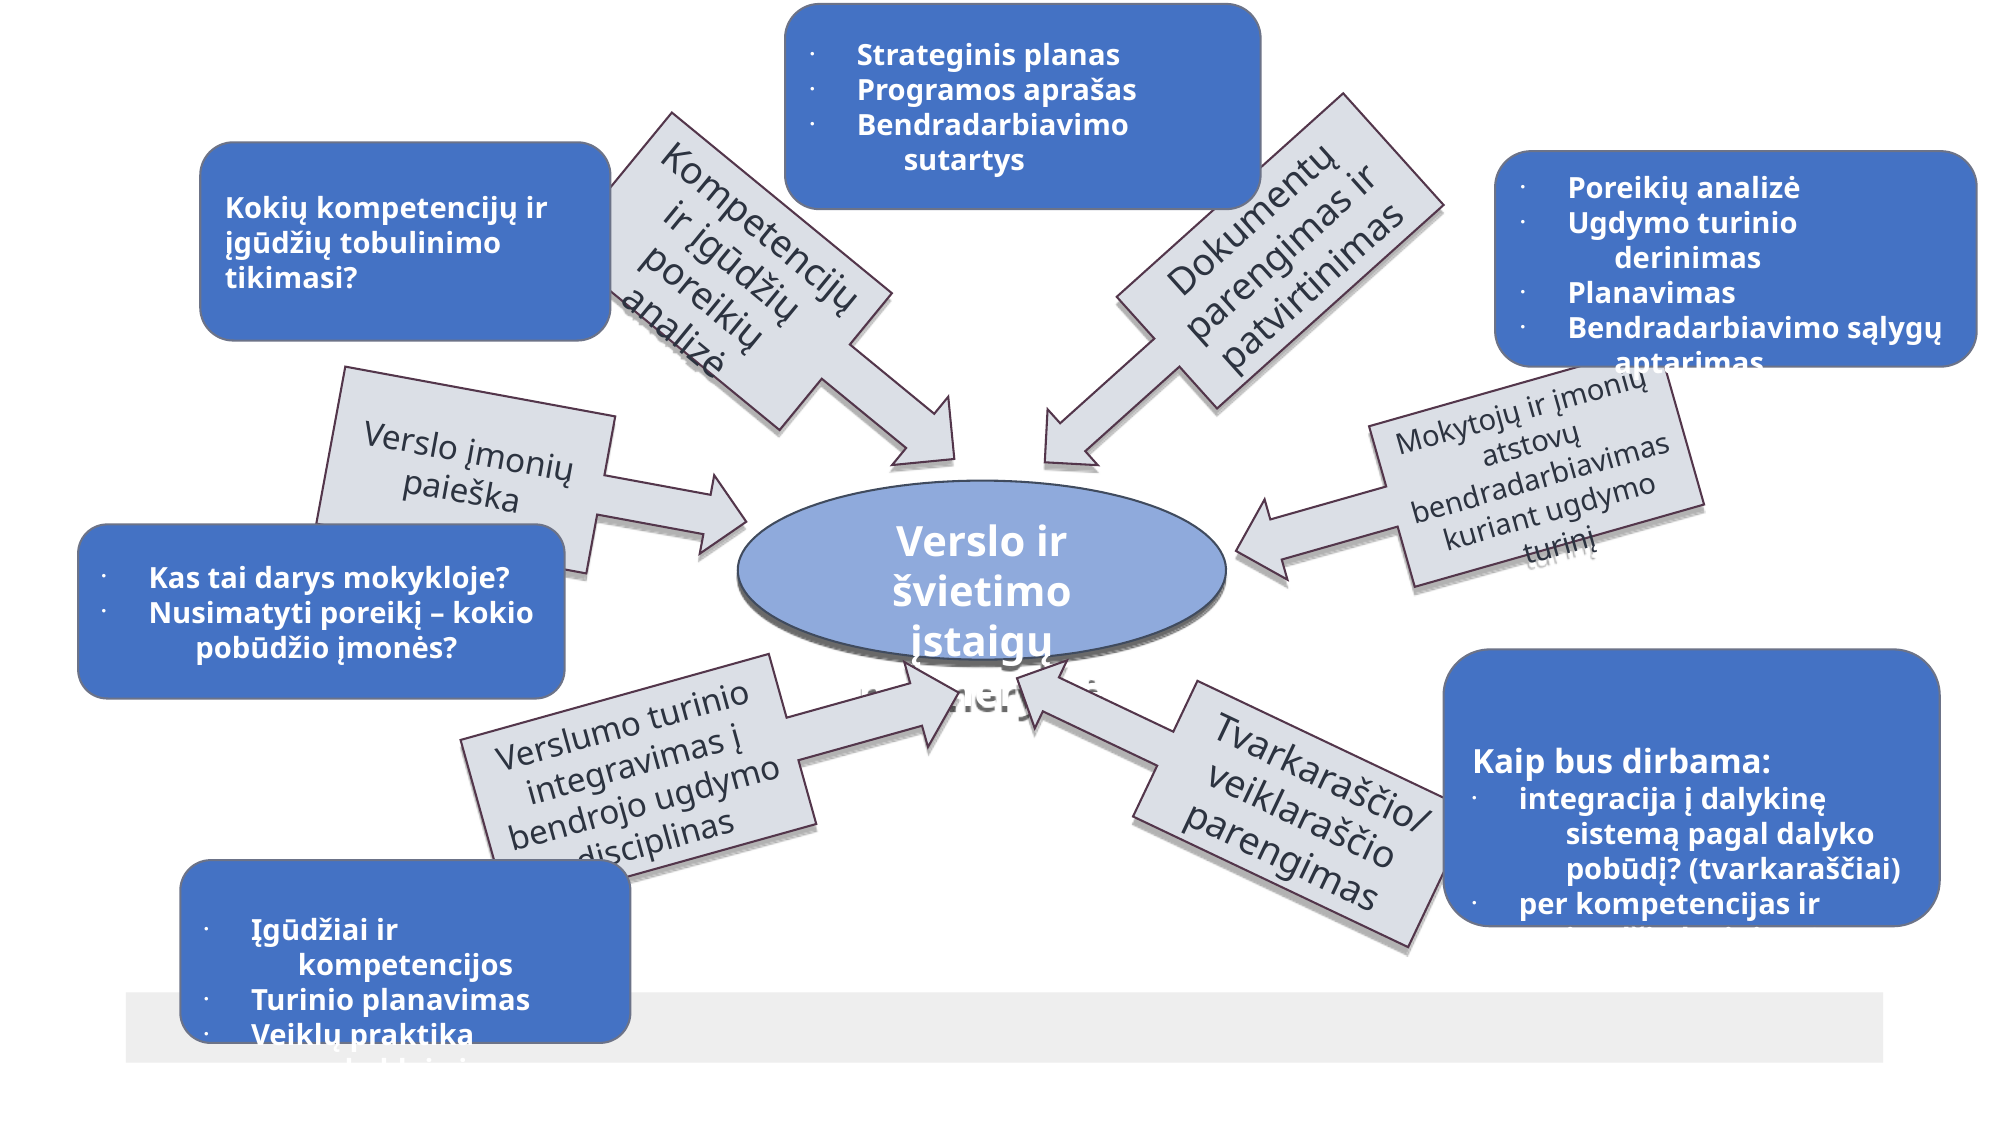

Strateginis planas
Programos aprašas
Bendradarbiavimo sutartys
Dokumentų parengimas ir patvirtinimas
Kokių kompetencijų ir įgūdžių tobulinimo tikimasi?
Kompetencijų ir įgūdžių poreikių analizė
Poreikių analizė
Ugdymo turinio derinimas
Planavimas
Bendradarbiavimo sąlygų aptarimas
Mokytojų ir įmonių atstovų bendradarbiavimas kuriant ugdymo turinį
Verslo įmonių paieška
Kas tai darys mokykloje?
Nusimatyti poreikį – kokio pobūdžio įmonės?
Verslo ir švietimo įstaigų partnerystė
Verslumo turinio integravimas į bendrojo ugdymo disciplinas
Įgūdžiai ir kompetencijos
Turinio planavimas
Veiklų praktika mokykloje ir įmonėse
Kaip bus dirbama:
integracija į dalykinę sistemą pagal dalyko pobūdį? (tvarkaraščiai)
per kompetencijas ir įgūdžių lavinimą? (veiklaraščiai)
Tvarkaraščio/
veiklaraščio parengimas